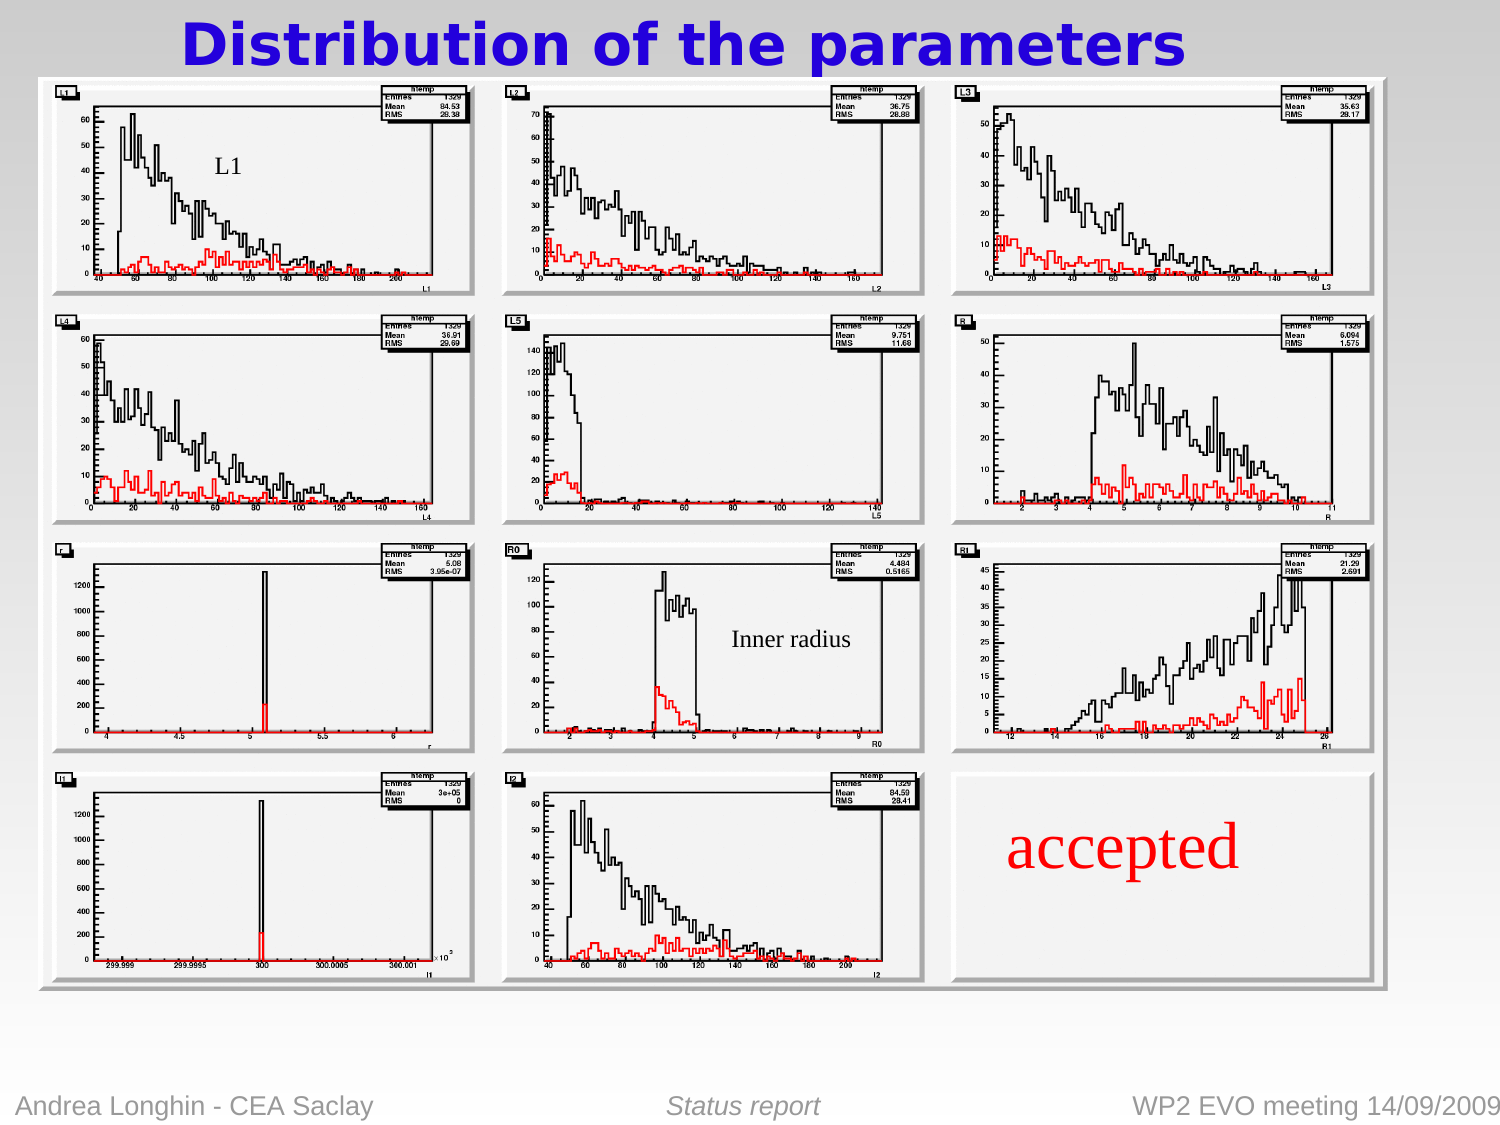

# Distribution of the parameters
L1
Inner radius
accepted